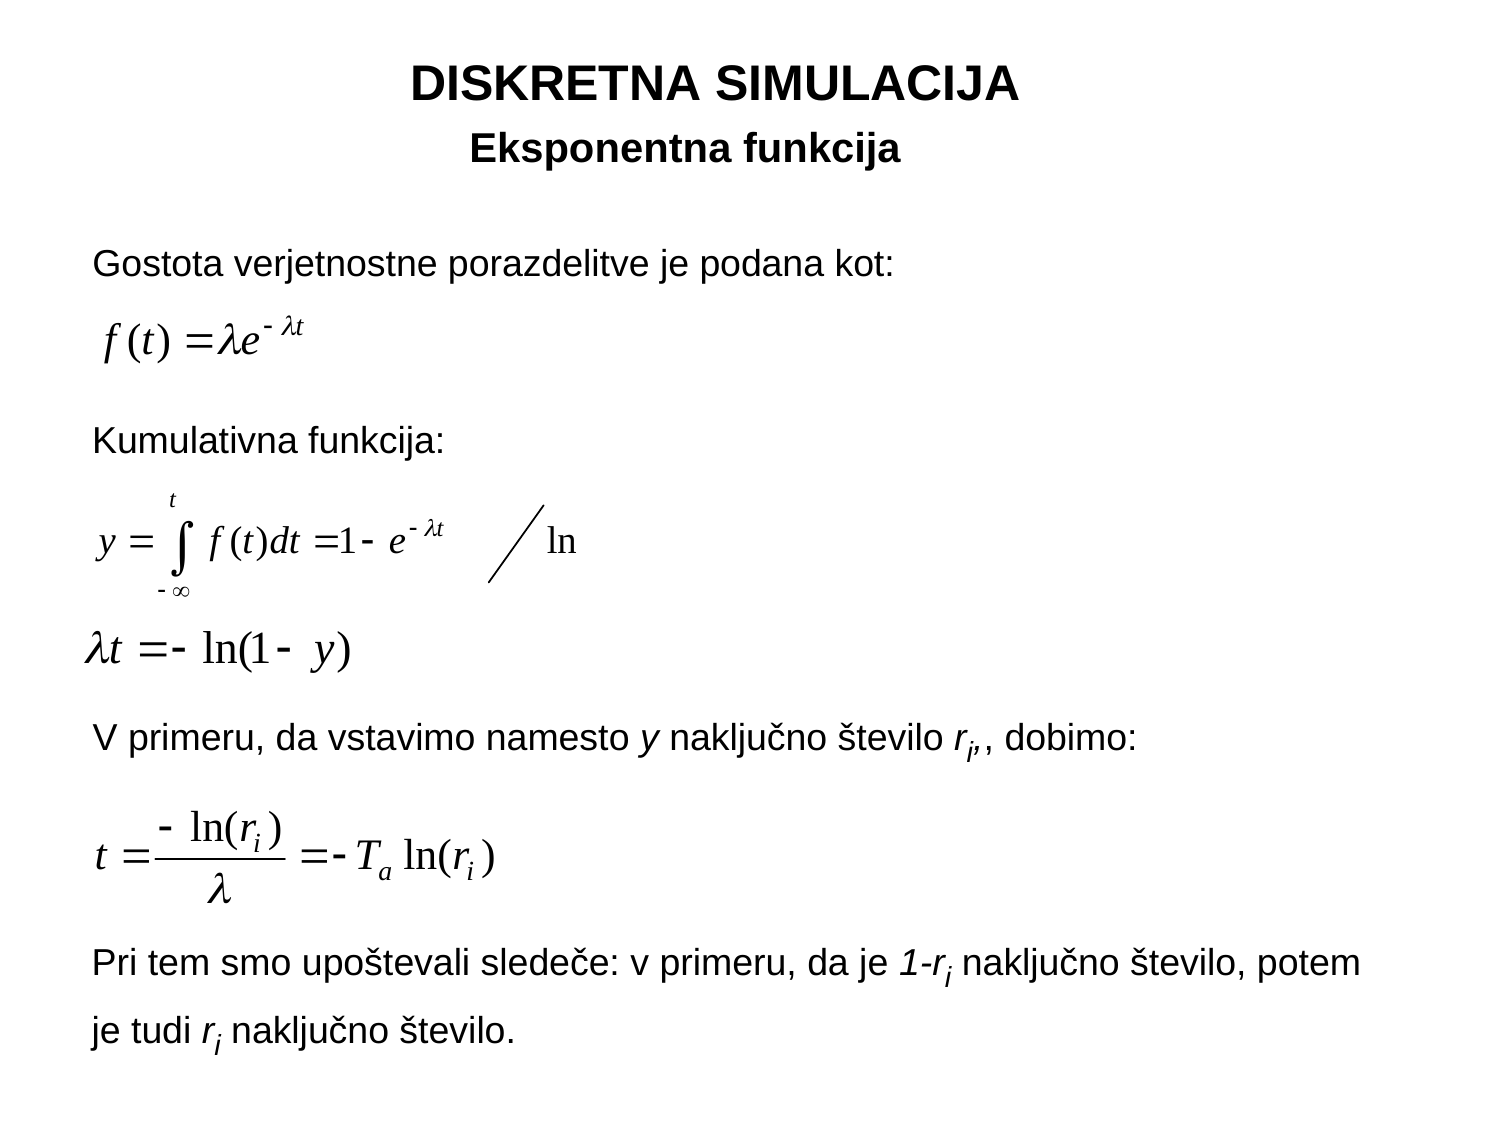

DISKRETNA SIMULACIJA
Eksponentna funkcija
Gostota verjetnostne porazdelitve je podana kot:
Kumulativna funkcija:
V primeru, da vstavimo namesto y naključno število ri,, dobimo:
Pri tem smo upoštevali sledeče: v primeru, da je 1-ri naključno število, potem je tudi ri naključno število.